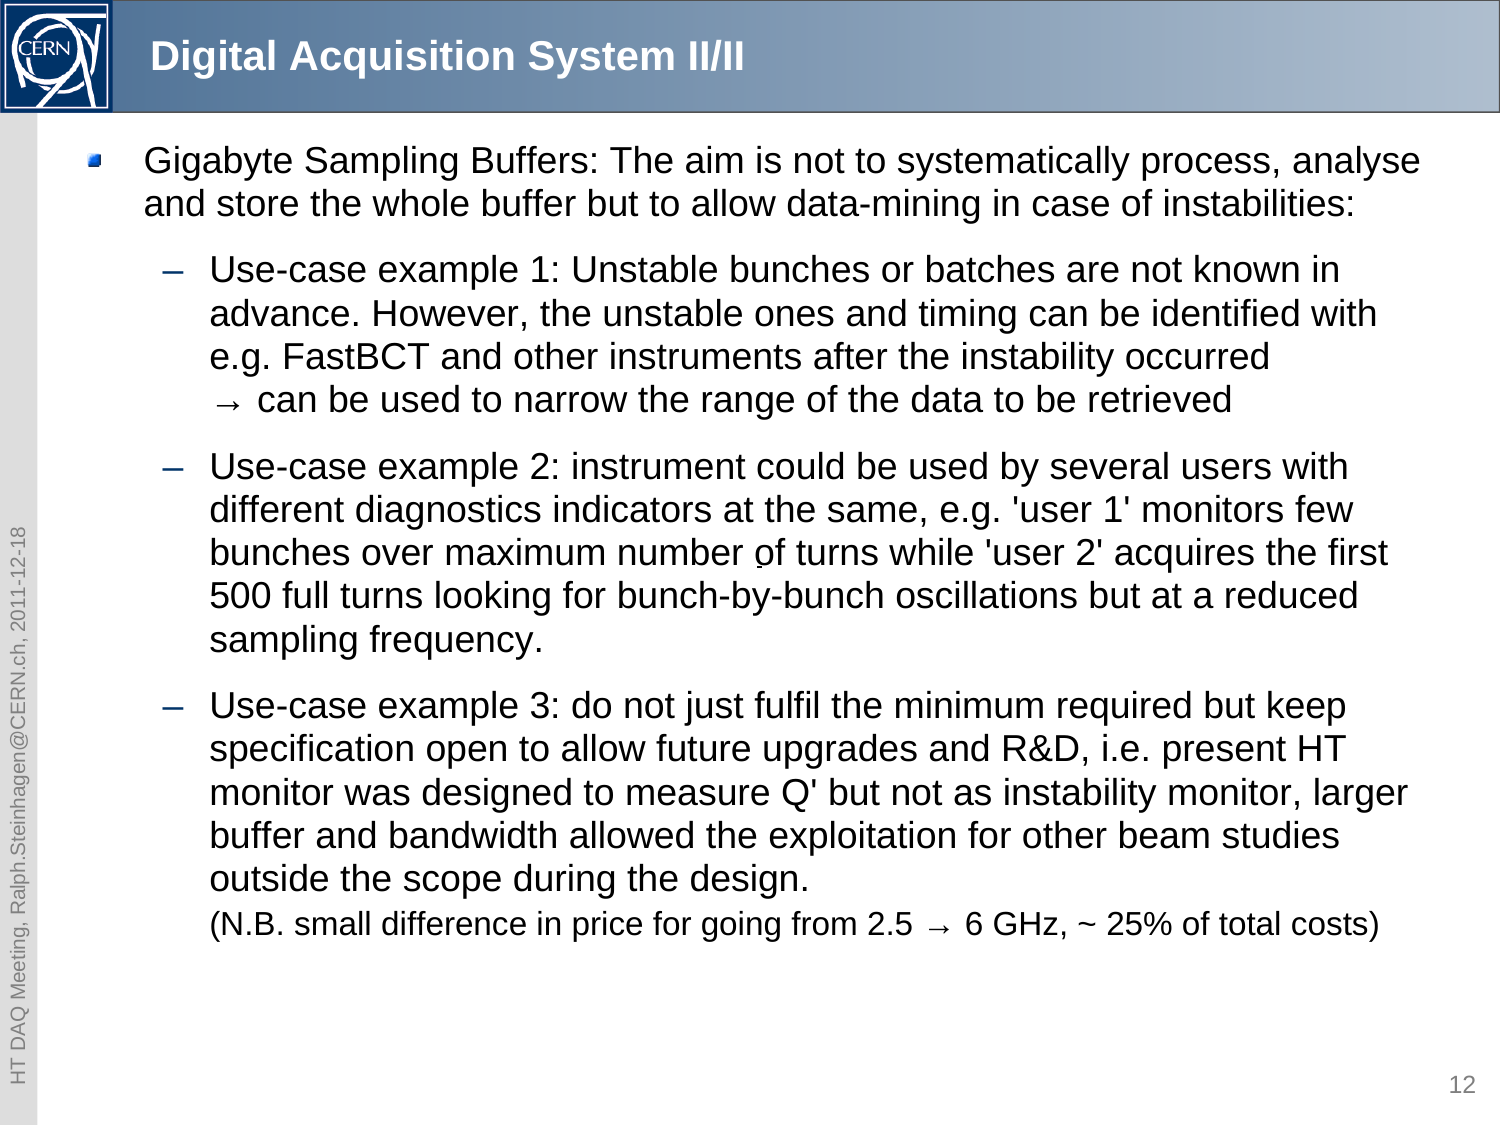

# Digital Acquisition System II/II
Gigabyte Sampling Buffers: The aim is not to systematically process, analyse and store the whole buffer but to allow data-mining in case of instabilities:
Use-case example 1: Unstable bunches or batches are not known in advance. However, the unstable ones and timing can be identified with e.g. FastBCT and other instruments after the instability occurred 		→ can be used to narrow the range of the data to be retrieved
Use-case example 2: instrument could be used by several users with different diagnostics indicators at the same, e.g. 'user 1' monitors few bunches over maximum number of turns while 'user 2' acquires the first 500 full turns looking for bunch-by-bunch oscillations but at a reduced sampling frequency.
Use-case example 3: do not just fulfil the minimum required but keep specification open to allow future upgrades and R&D, i.e. present HT monitor was designed to measure Q' but not as instability monitor, larger buffer and bandwidth allowed the exploitation for other beam studies outside the scope during the design.					(N.B. small difference in price for going from 2.5 → 6 GHz, ~ 25% of total costs)